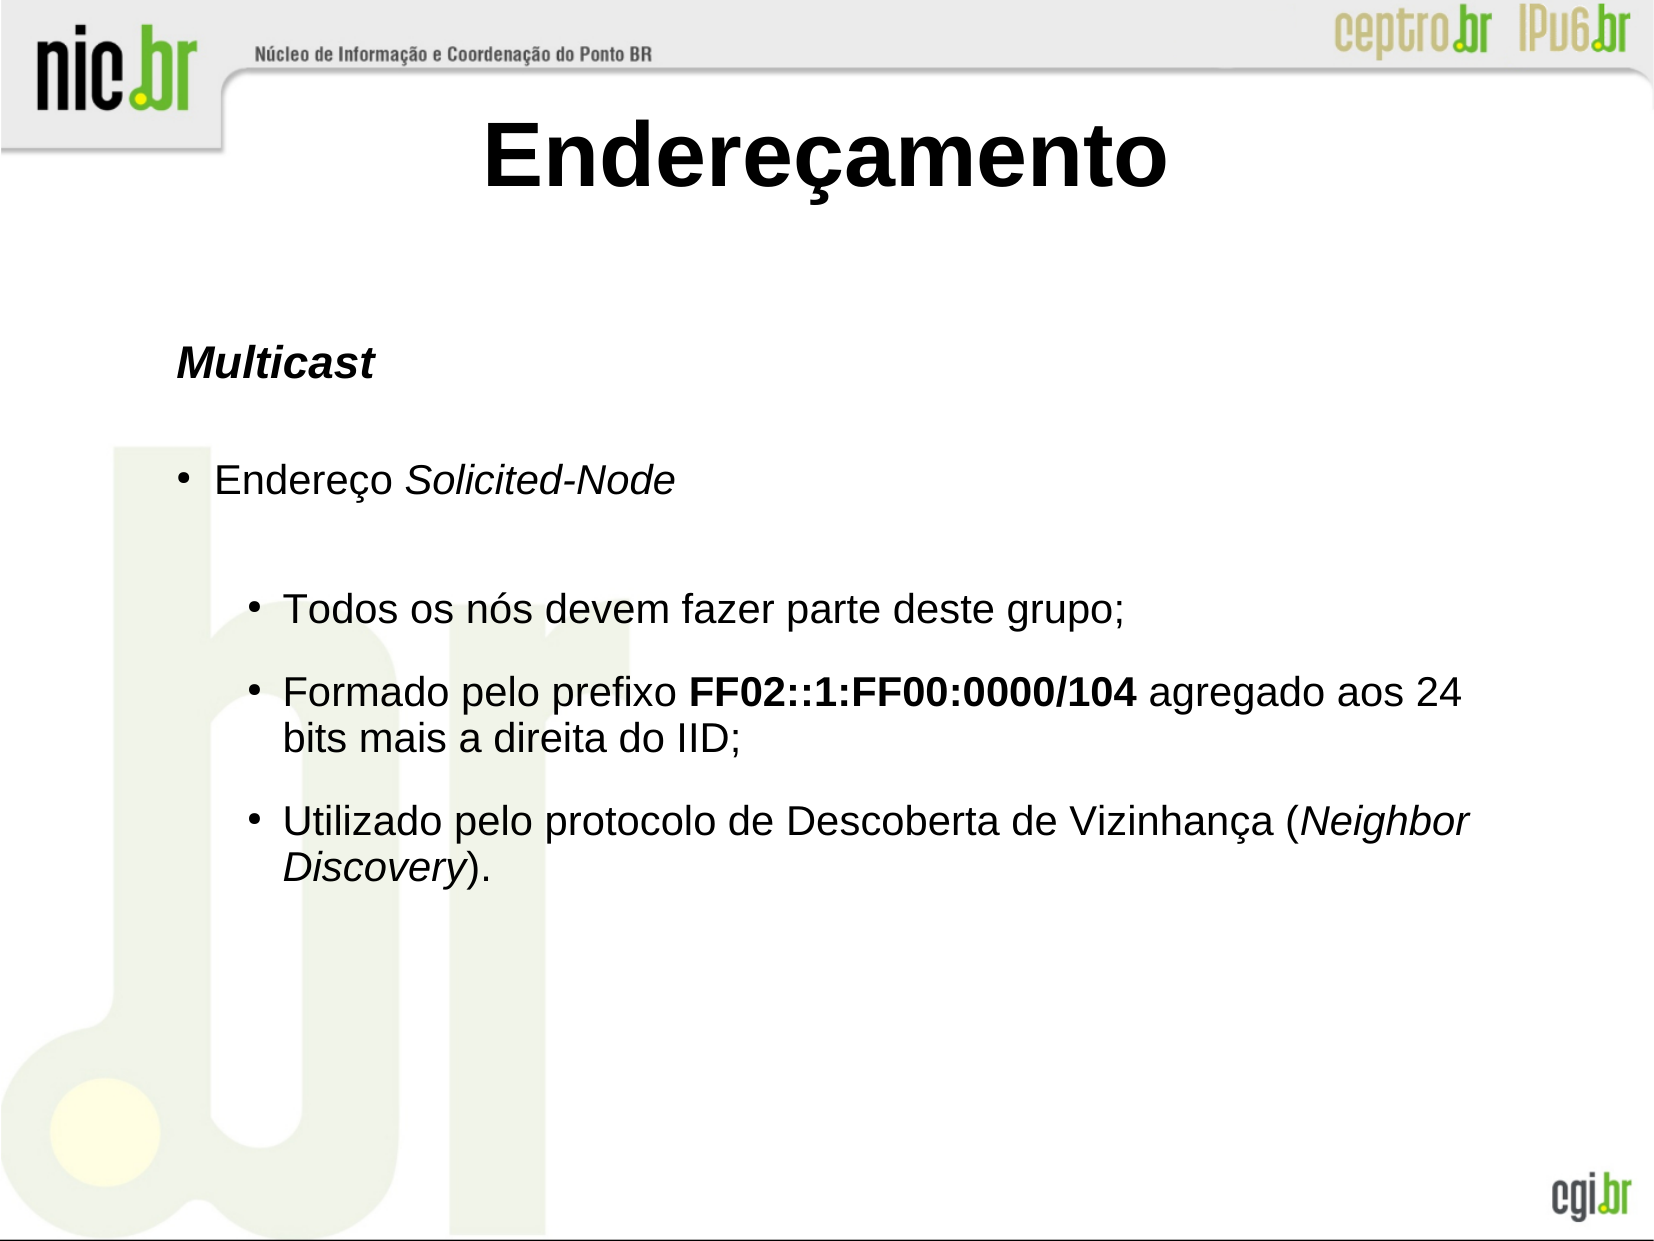

Endereçamento
Multicast
 Endereço Solicited-Node
Todos os nós devem fazer parte deste grupo;
Formado pelo prefixo FF02::1:FF00:0000/104 agregado aos 24 bits mais a direita do IID;
Utilizado pelo protocolo de Descoberta de Vizinhança (Neighbor Discovery).